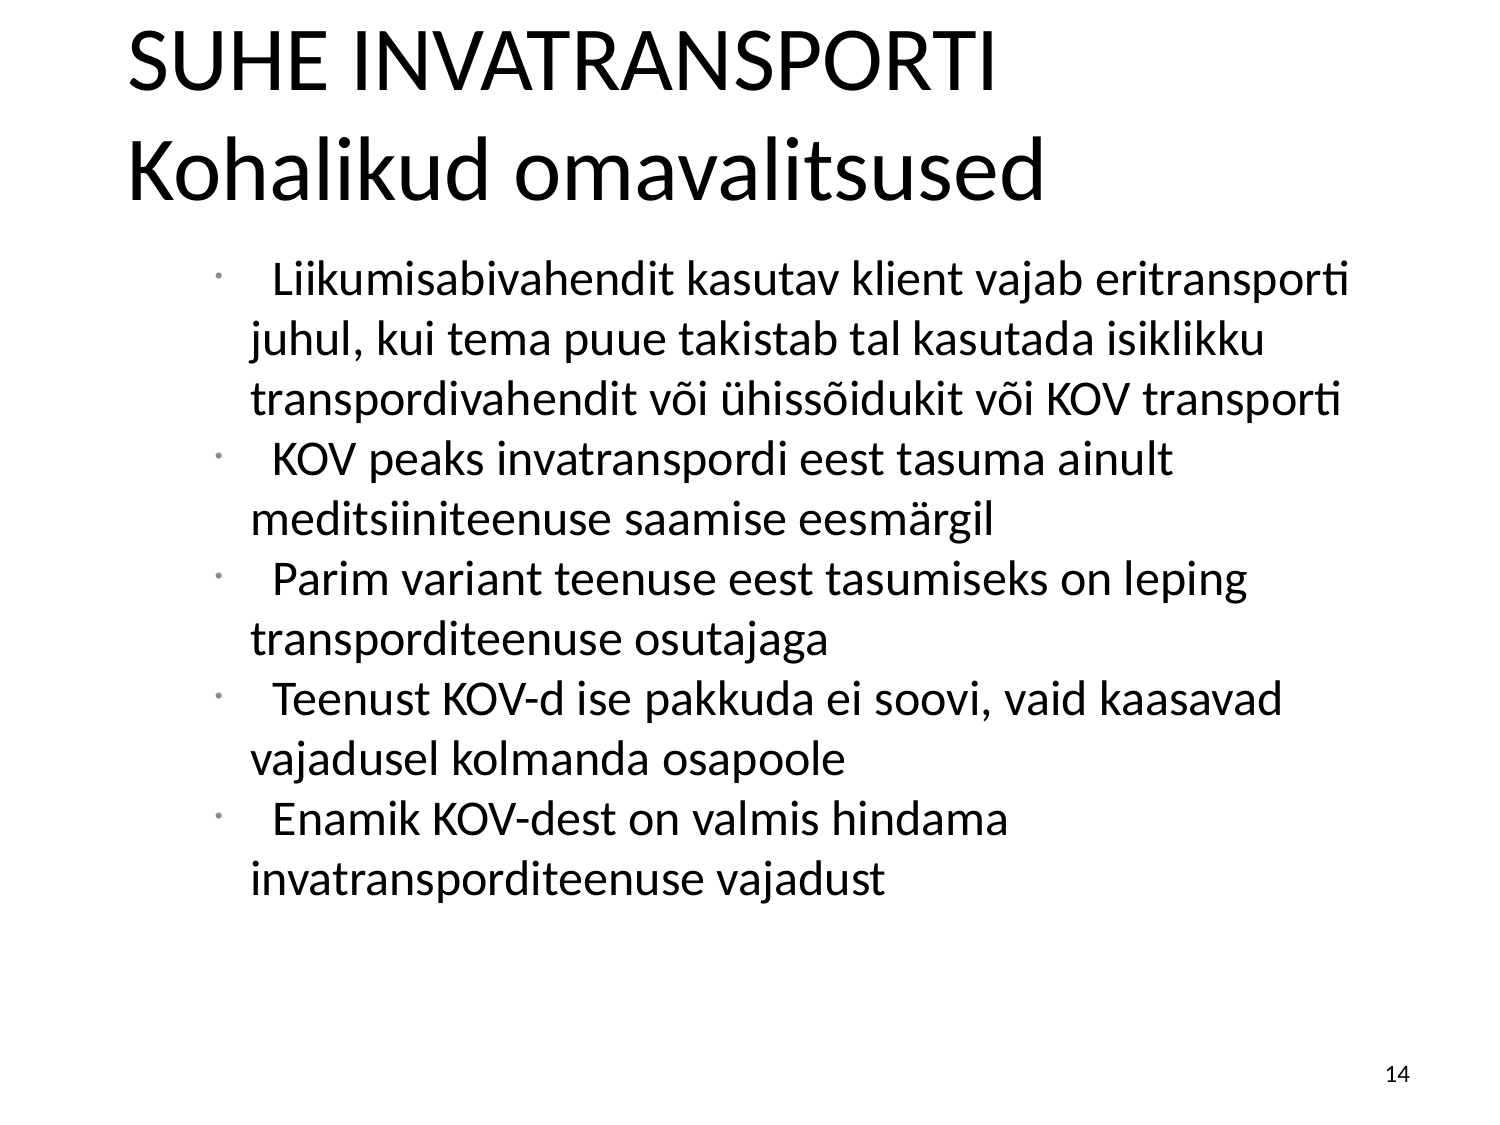

SUHE INVATRANSPORTI
Kohalikud omavalitsused
 Liikumisabivahendit kasutav klient vajab eritransporti juhul, kui tema puue takistab tal kasutada isiklikku transpordivahendit või ühissõidukit või KOV transporti
 KOV peaks invatranspordi eest tasuma ainult meditsiiniteenuse saamise eesmärgil
 Parim variant teenuse eest tasumiseks on leping transporditeenuse osutajaga
 Teenust KOV-d ise pakkuda ei soovi, vaid kaasavad vajadusel kolmanda osapoole
 Enamik KOV-dest on valmis hindama invatransporditeenuse vajadust